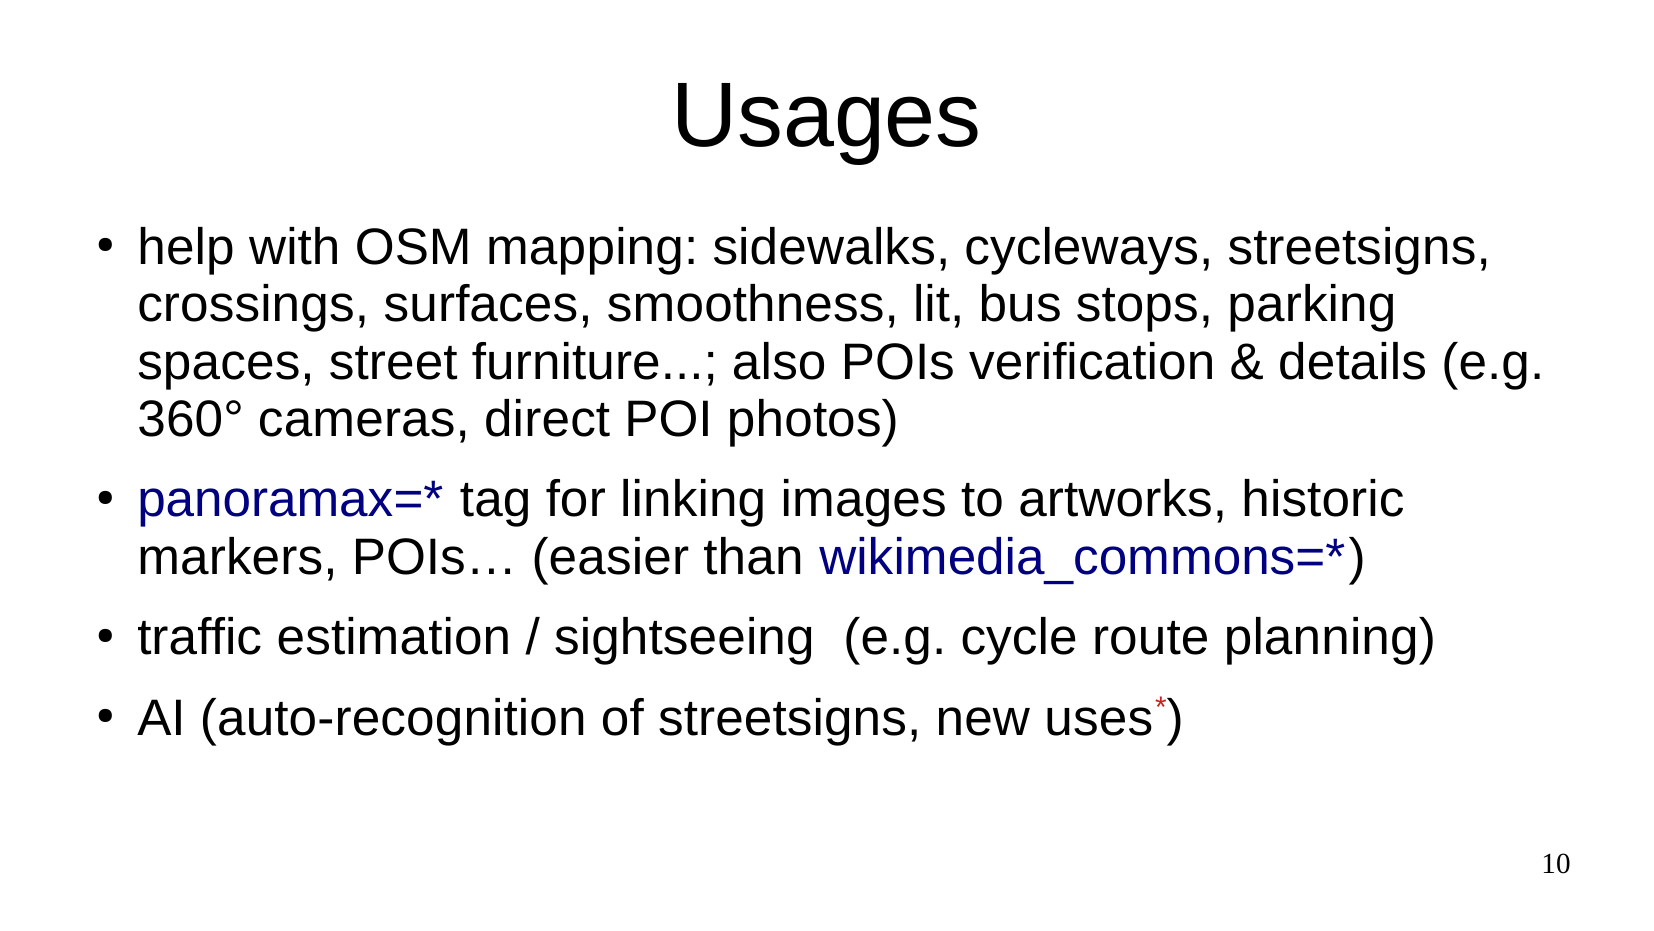

# Usages
help with OSM mapping: sidewalks, cycleways, streetsigns, crossings, surfaces, smoothness, lit, bus stops, parking spaces, street furniture...; also POIs verification & details (e.g. 360° cameras, direct POI photos)
panoramax=* tag for linking images to artworks, historic markers, POIs… (easier than wikimedia_commons=*)
traffic estimation / sightseeing (e.g. cycle route planning)
AI (auto-recognition of streetsigns, new uses*)
10